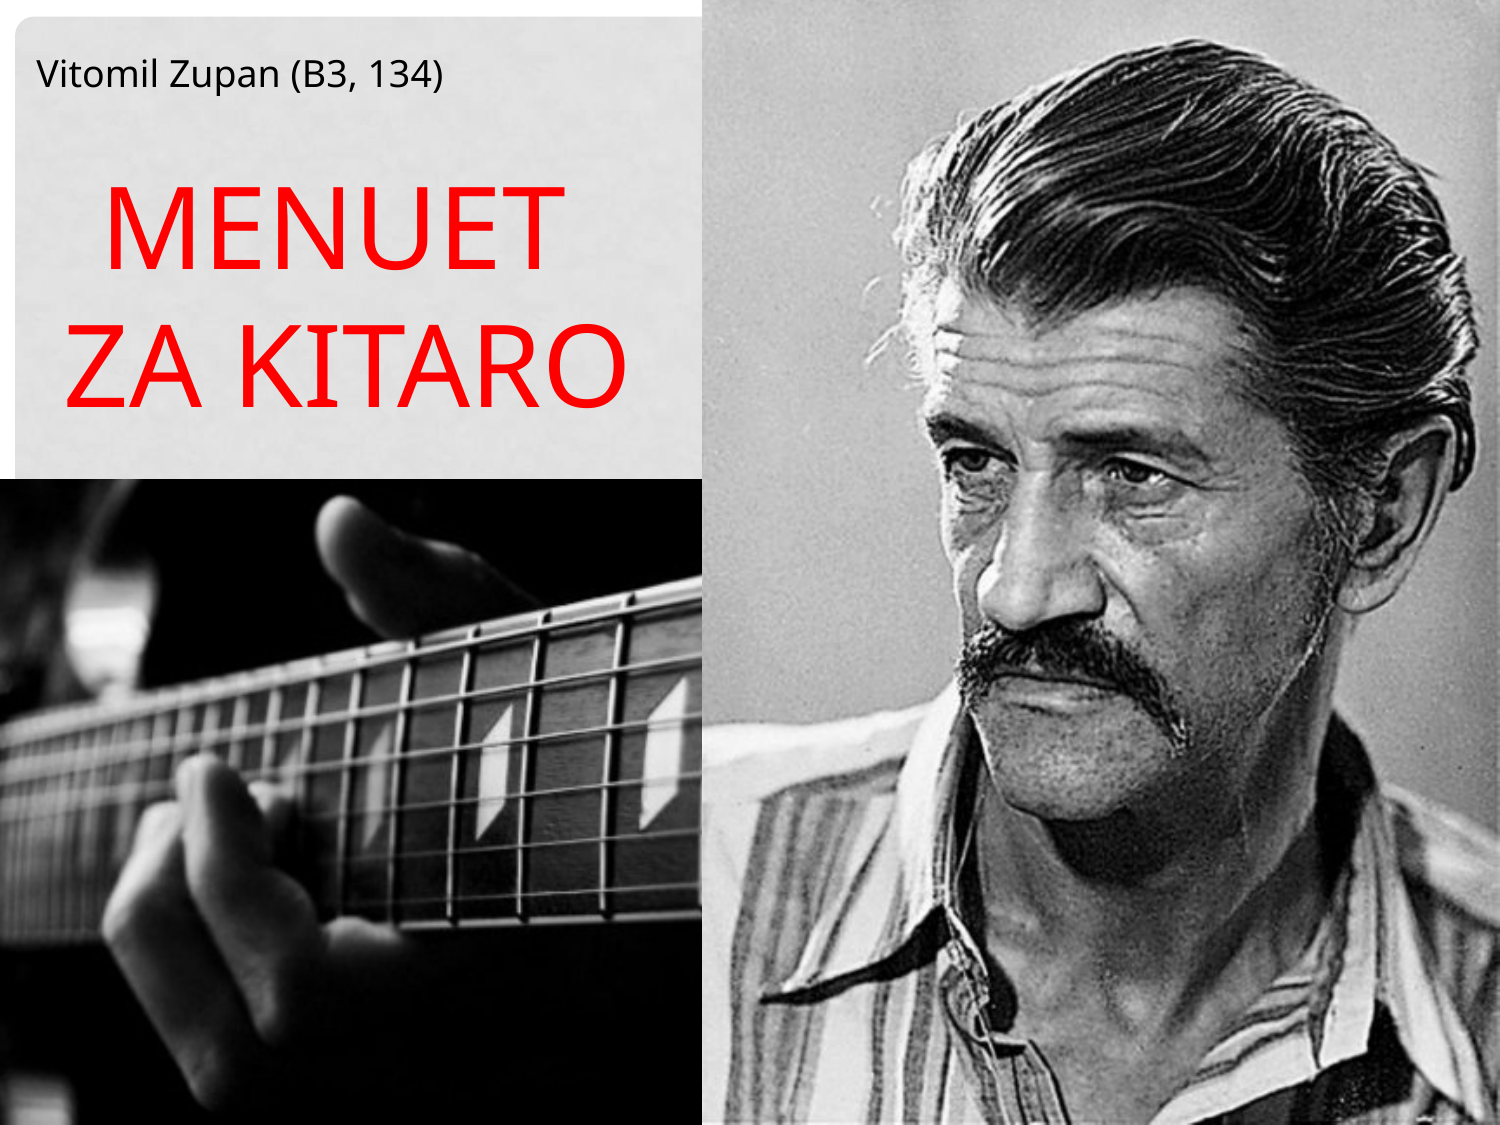

Vitomil Zupan (B3, 134)
MENUET
ZA KITARO
#